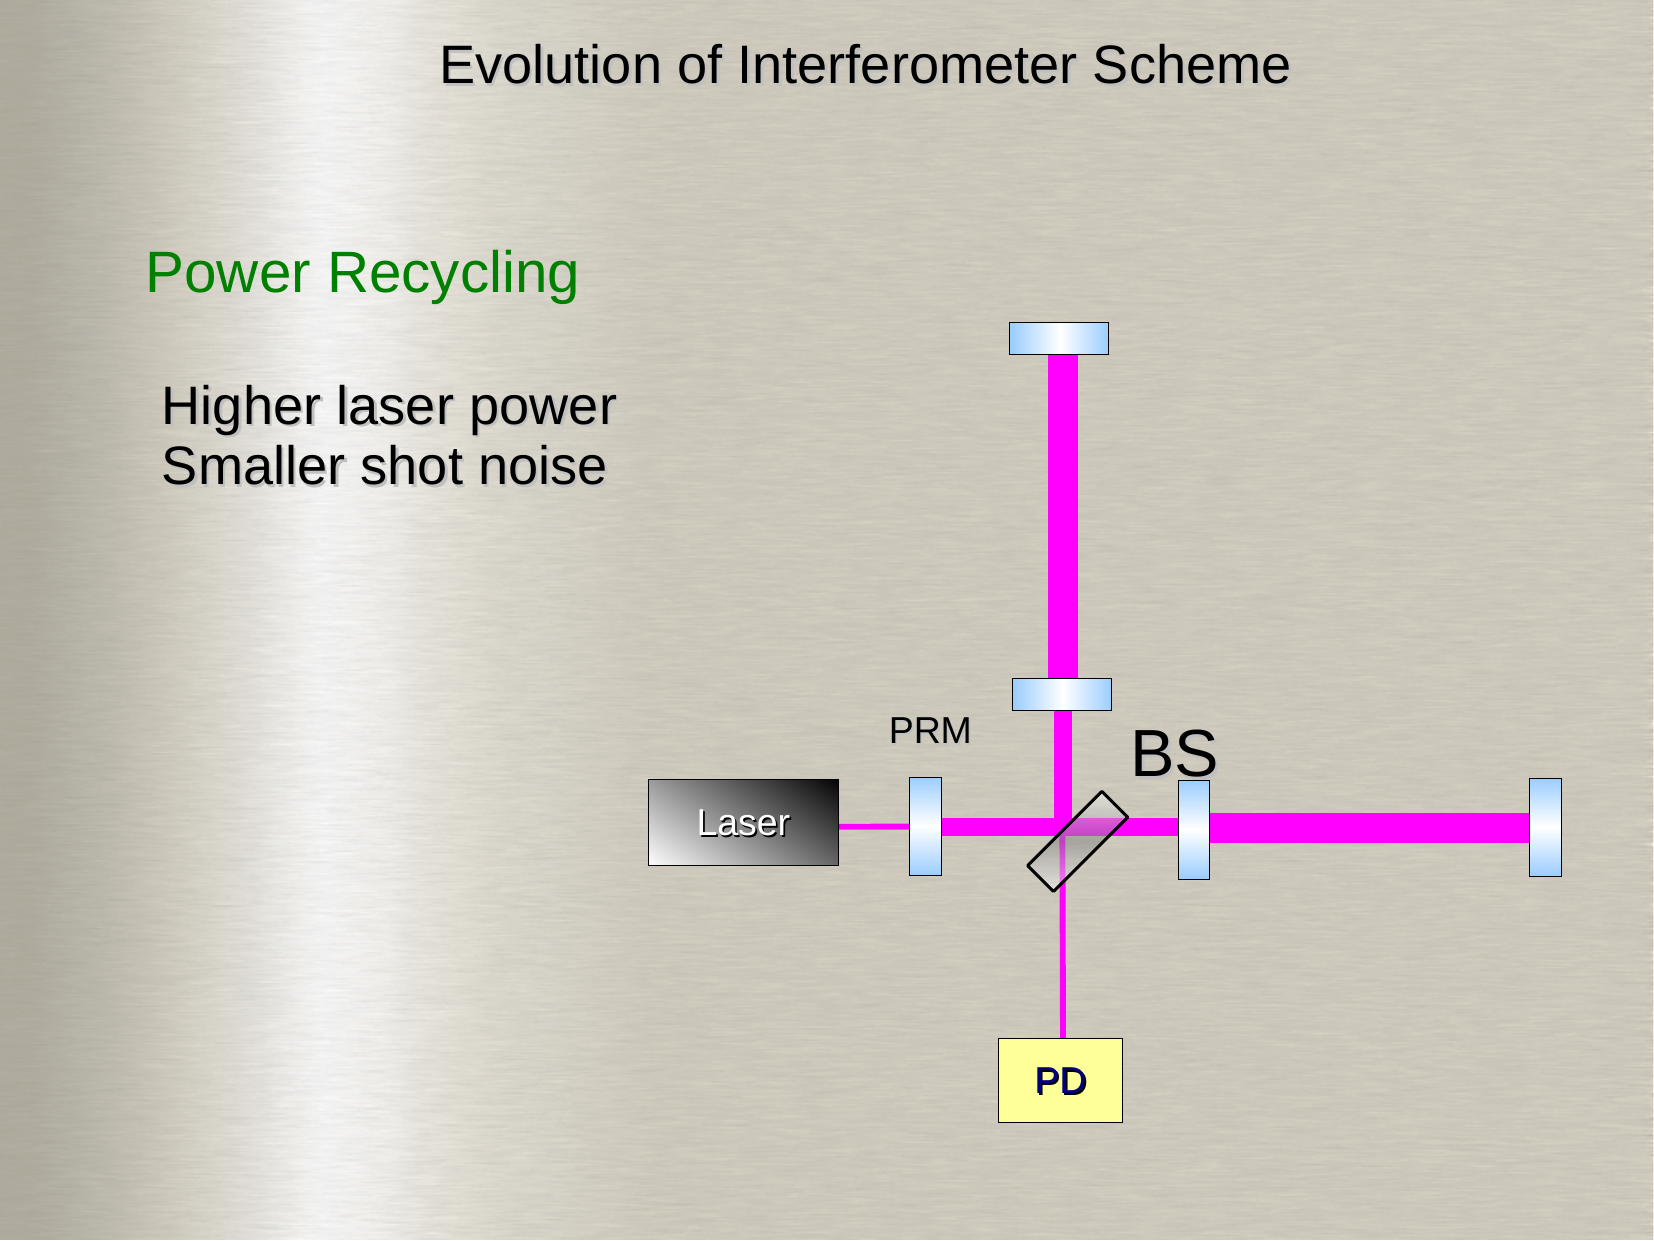

Evolution of Interferometer Scheme
Power Recycling
Higher laser power
Smaller shot noise
PRM
BS
Laser
PD